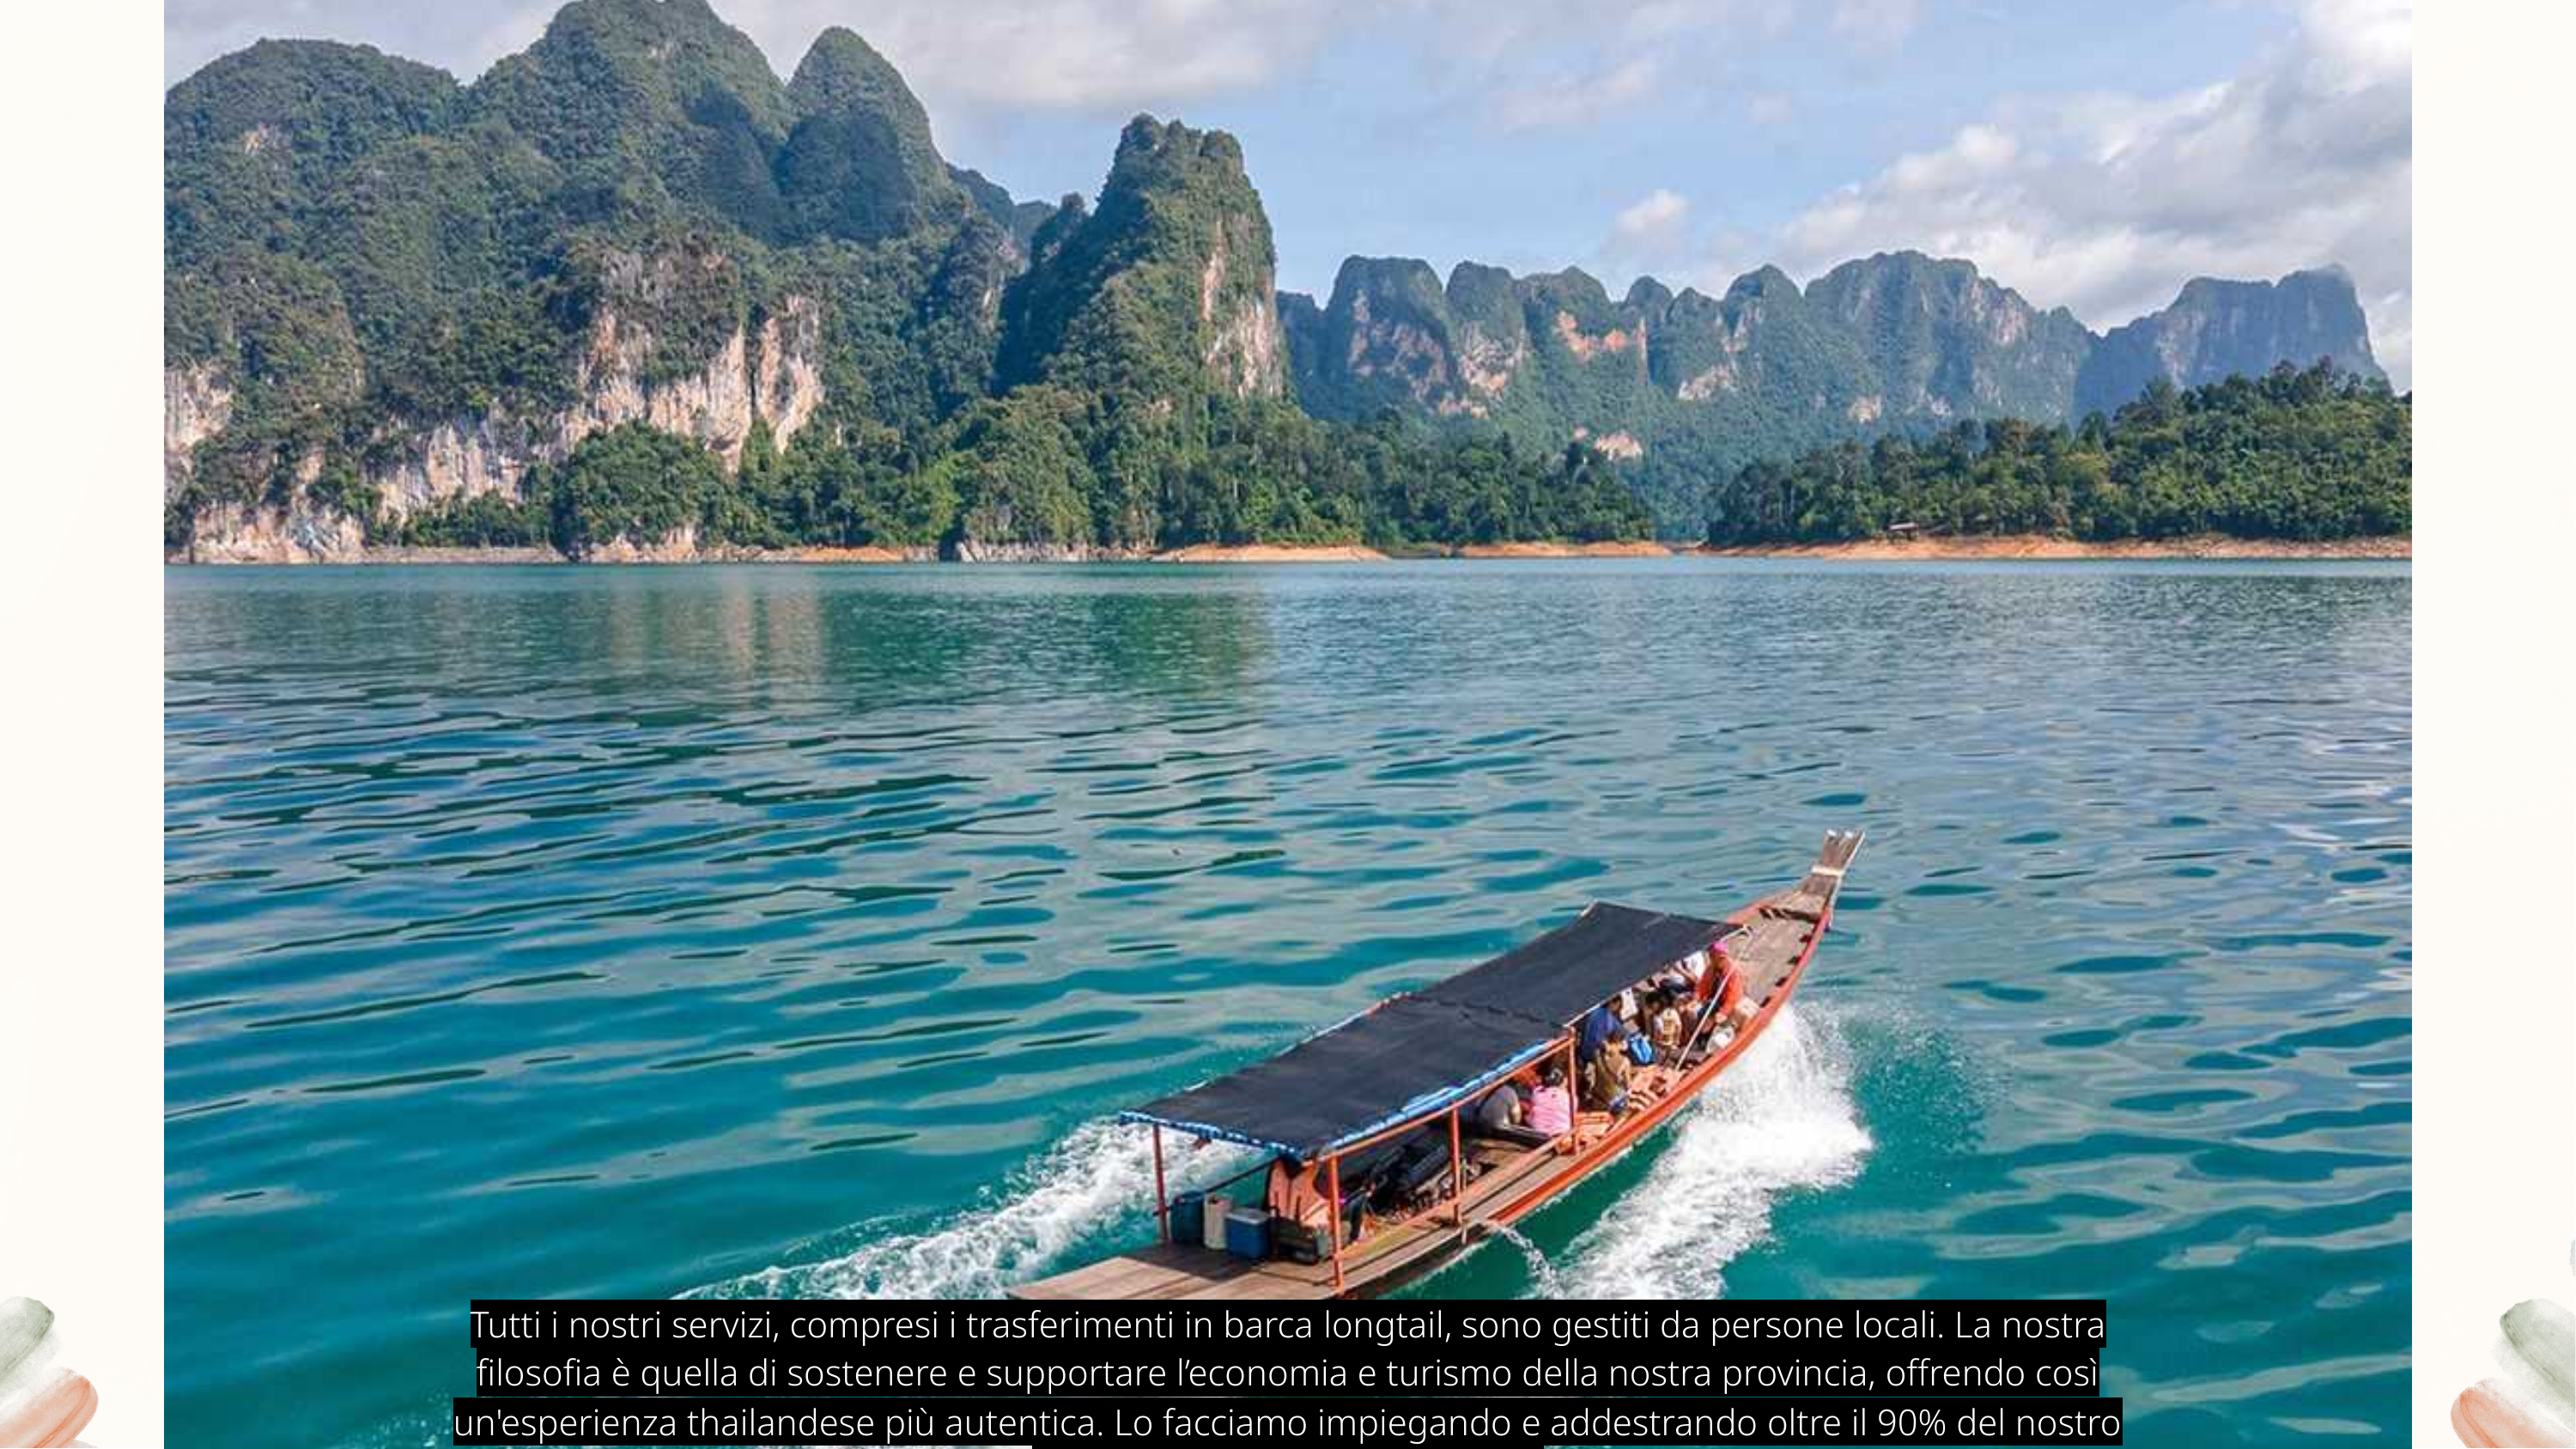

Tutti i nostri servizi, compresi i trasferimenti in barca longtail, sono gestiti da persone locali. La nostra filosofia è quella di sostenere e supportare l’economia e turismo della nostra provincia, offrendo così un'esperienza thailandese più autentica. Lo facciamo impiegando e addestrando oltre il 90% del nostro personale nelle comunità locali.